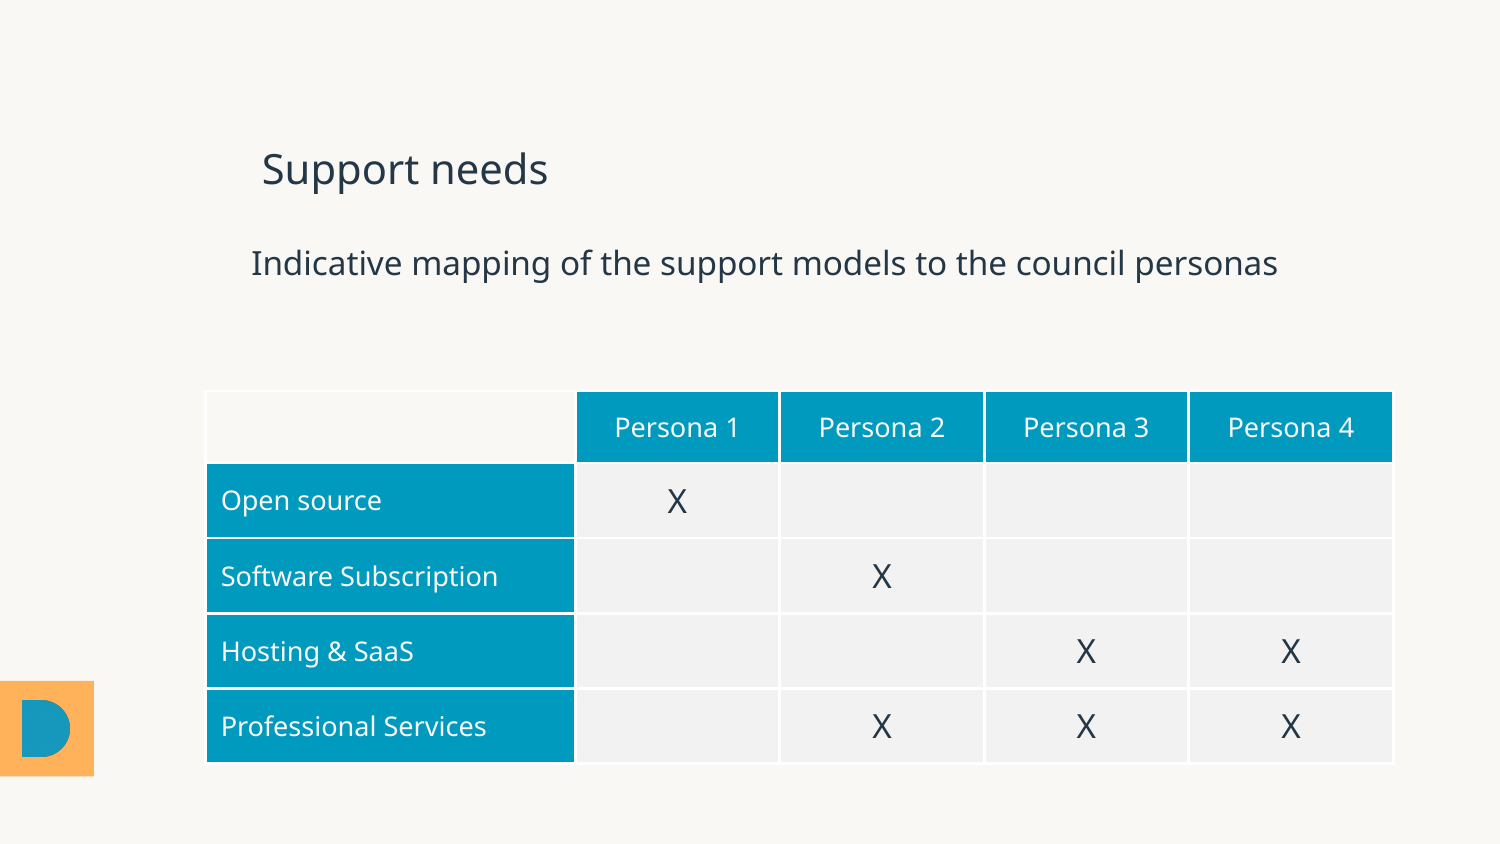

# Support needs
Indicative mapping of the support models to the council personas
| | Persona 1 | Persona 2 | Persona 3 | Persona 4 |
| --- | --- | --- | --- | --- |
| Open source | X | | | |
| Software Subscription | | X | | |
| Hosting & SaaS | | | X | X |
| Professional Services | | X | X | X |